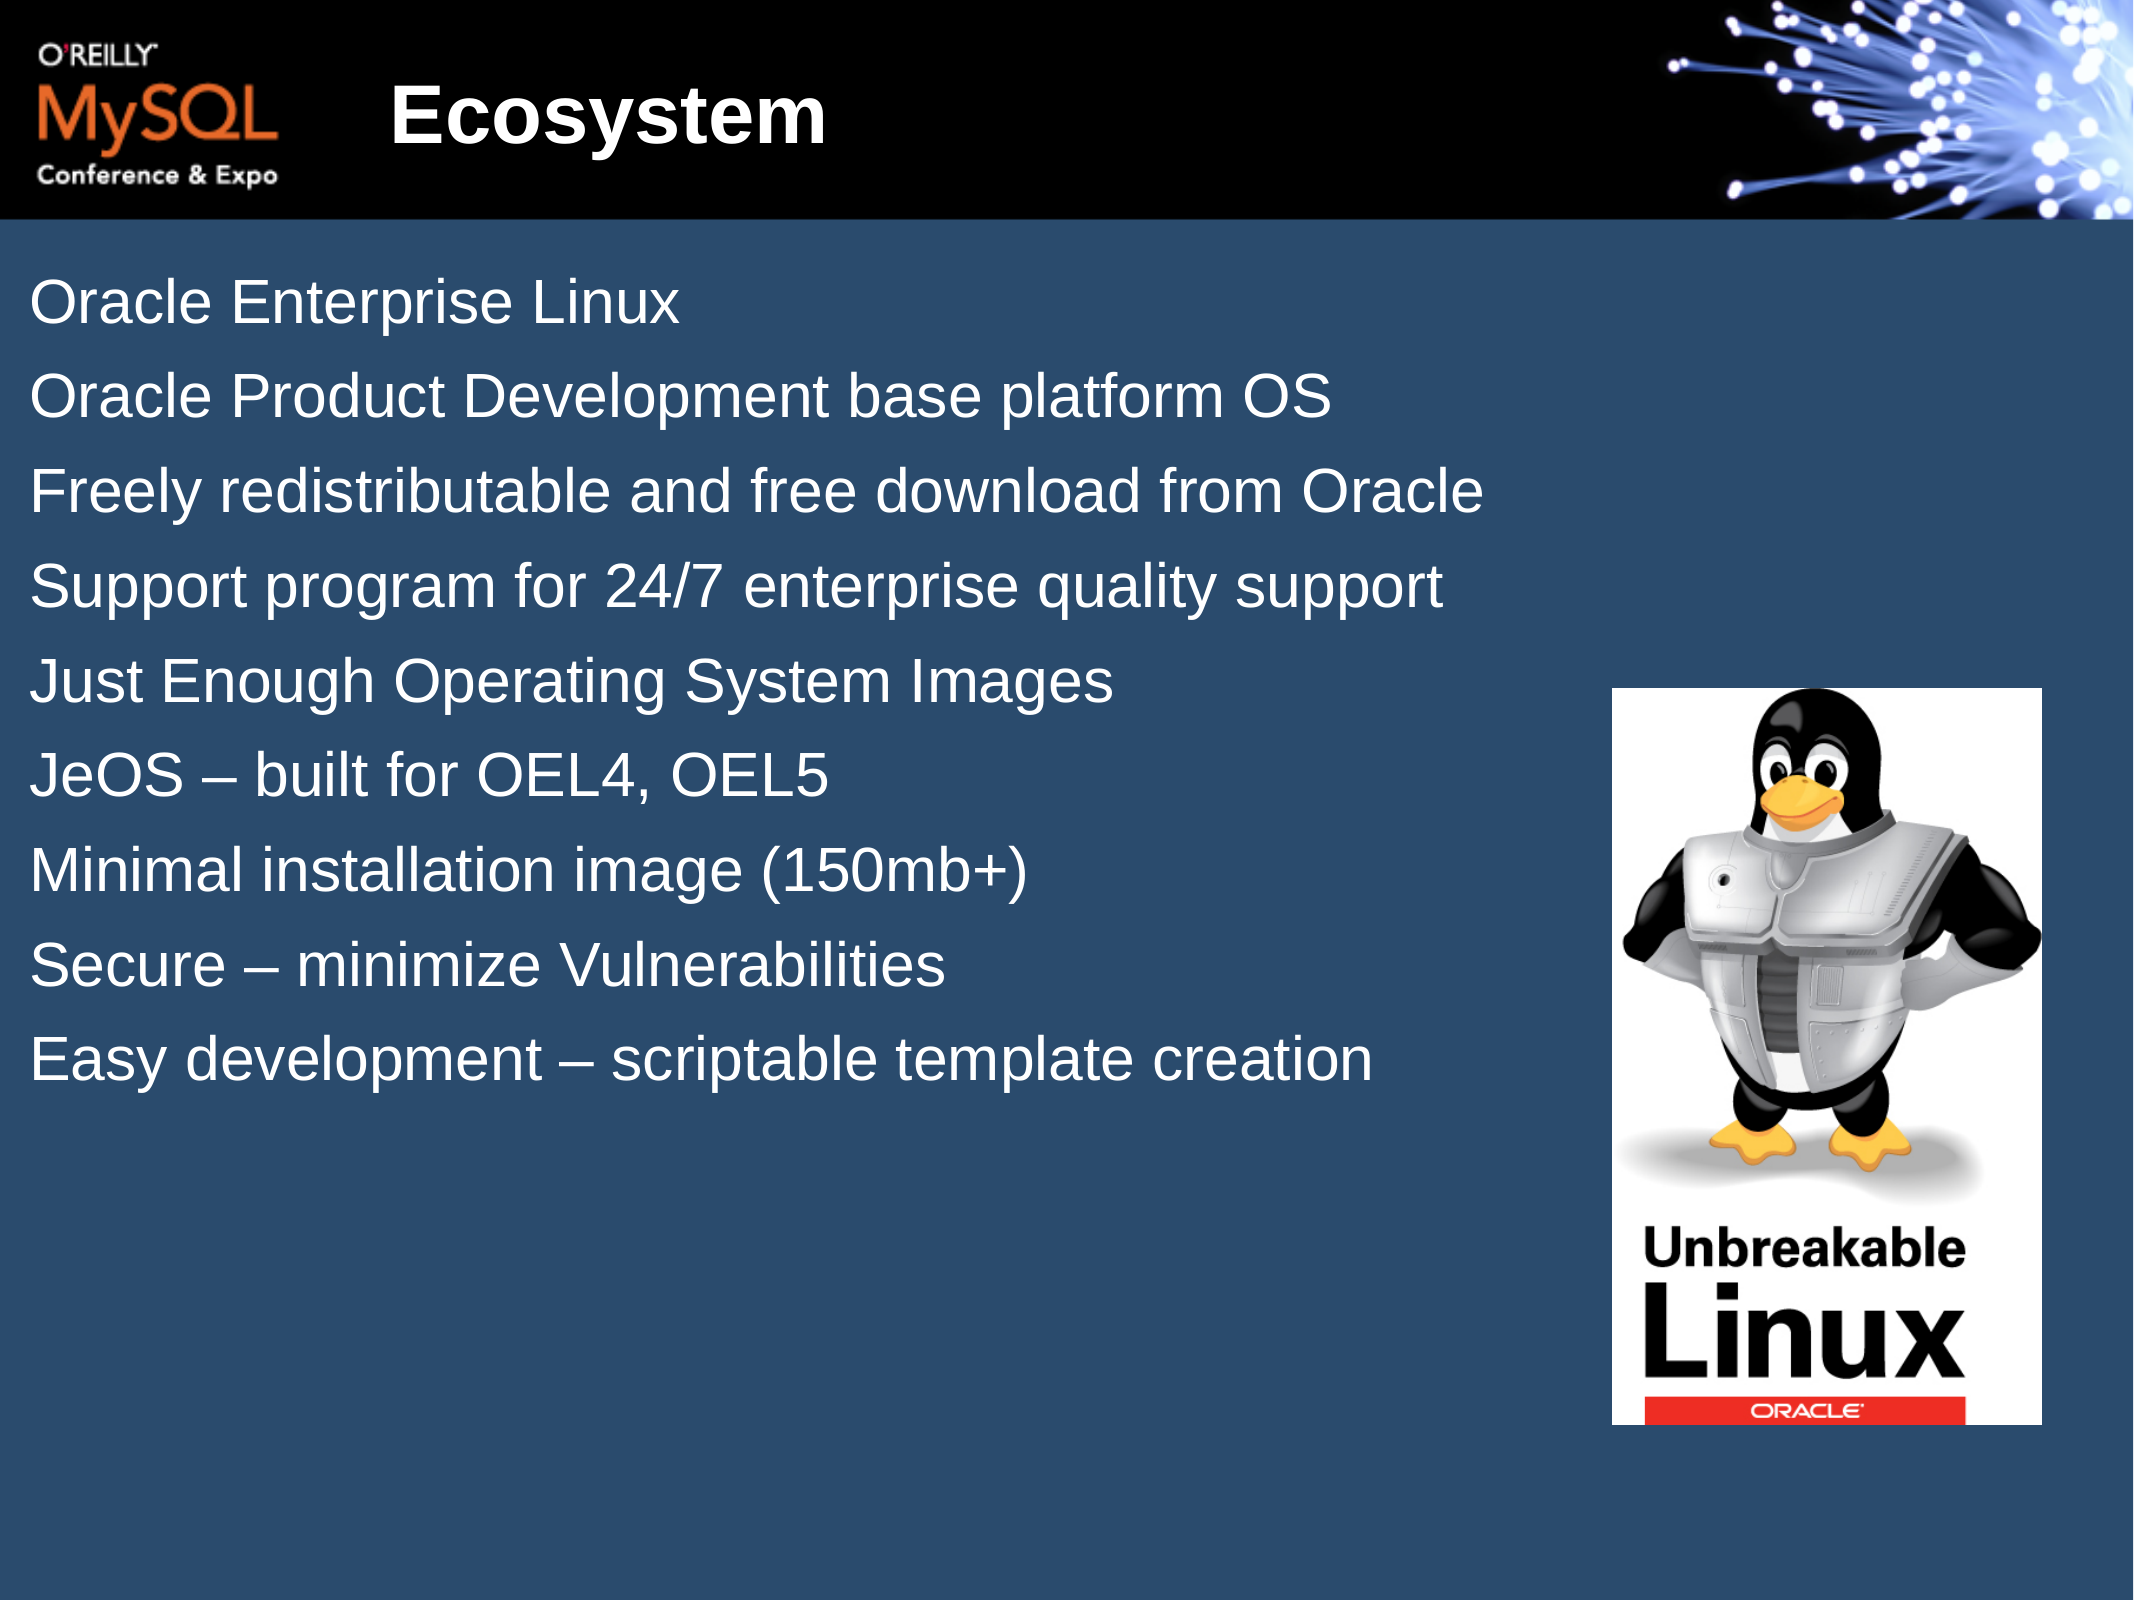

# Ecosystem
Oracle Enterprise Linux
Oracle Product Development base platform OS
Freely redistributable and free download from Oracle
Support program for 24/7 enterprise quality support
Just Enough Operating System Images
JeOS – built for OEL4, OEL5
Minimal installation image (150mb+)
Secure – minimize Vulnerabilities
Easy development – scriptable template creation